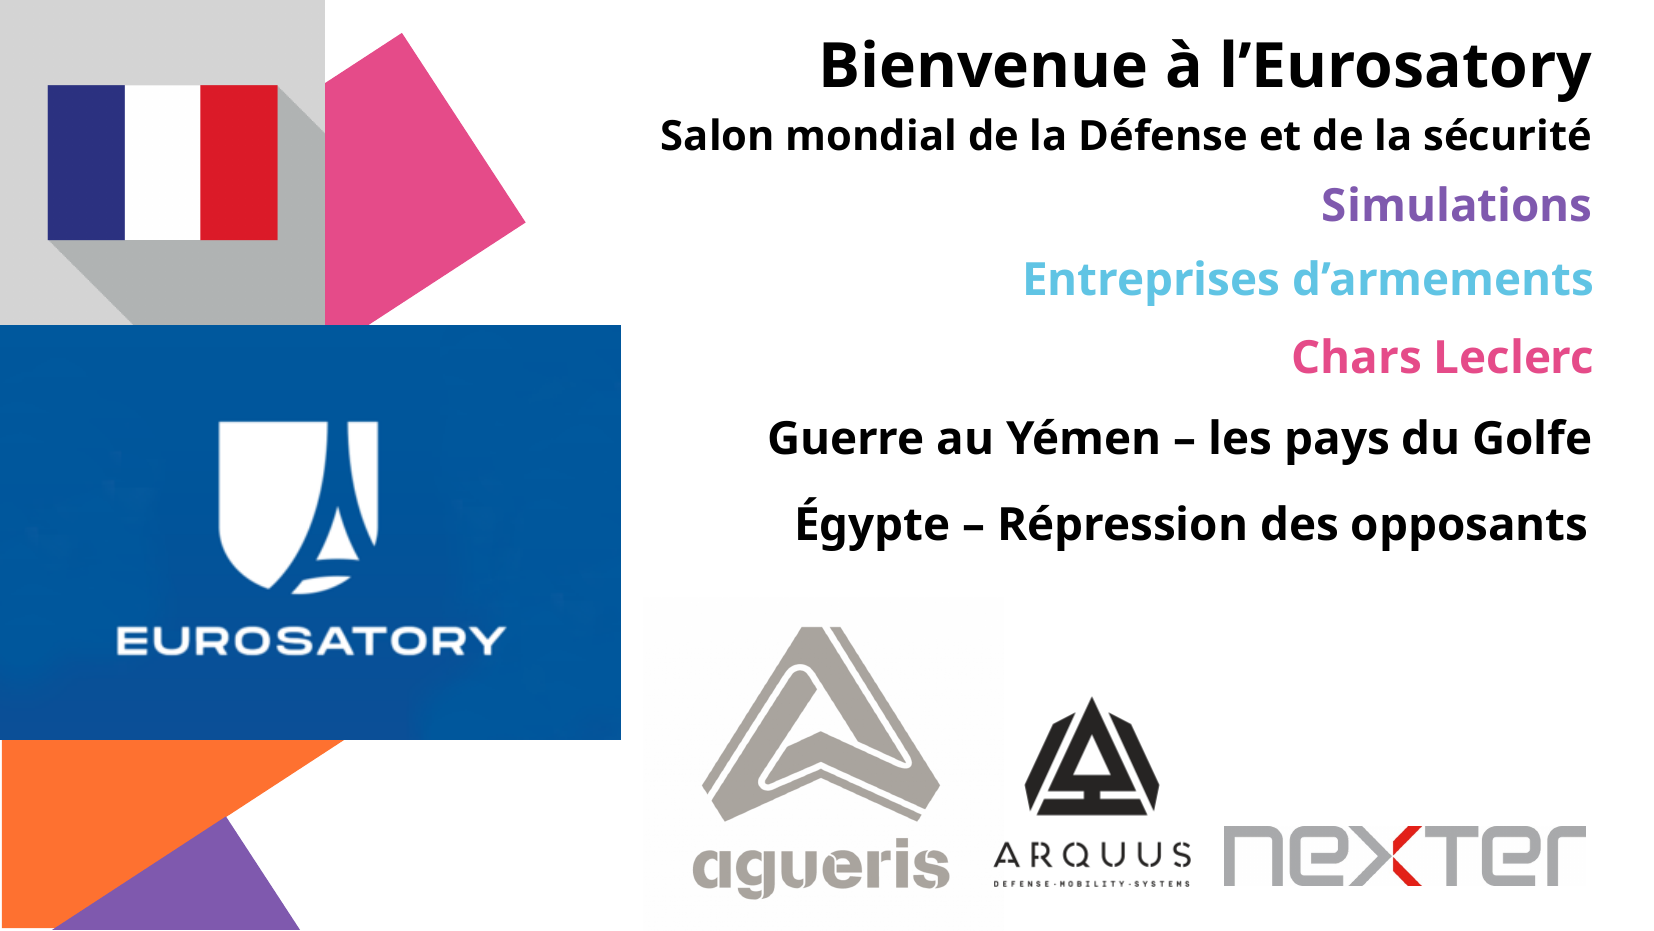

Bienvenue à l’Eurosatory
Salon mondial de la Défense et de la sécurité
# Simulations
Entreprises d’armements
Chars Leclerc
Guerre au Yémen – les pays du Golfe
Égypte – Répression des opposants